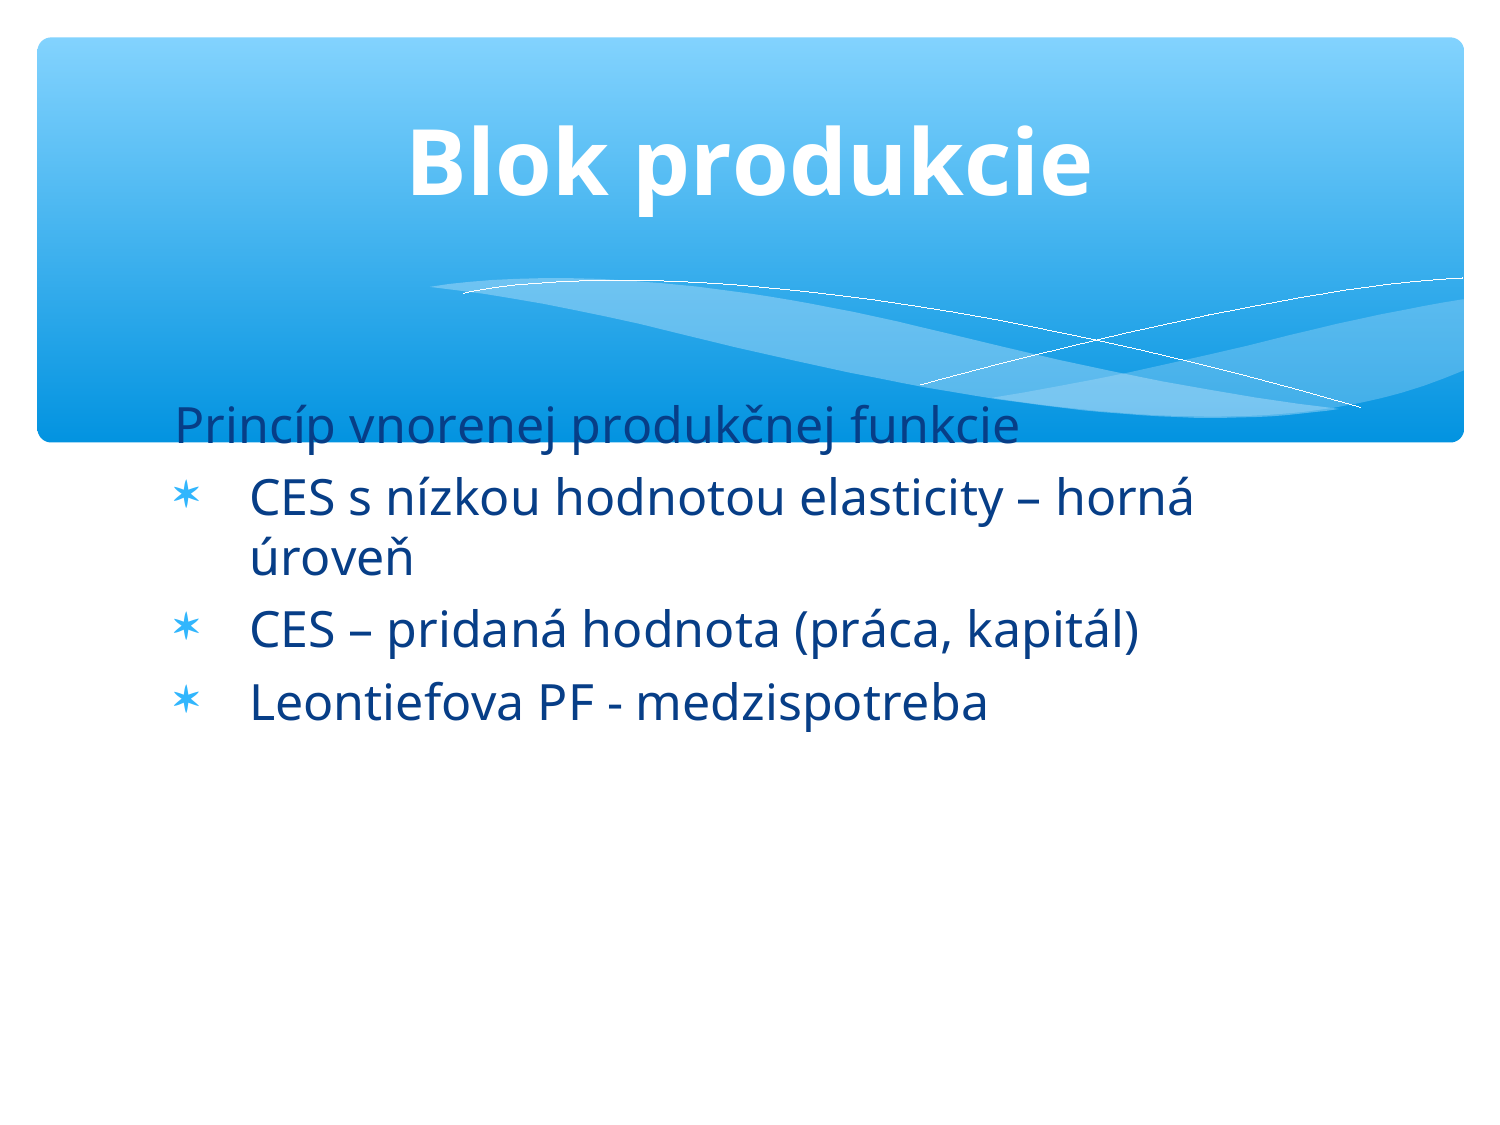

# Blok produkcie
Princíp vnorenej produkčnej funkcie
CES s nízkou hodnotou elasticity – horná úroveň
CES – pridaná hodnota (práca, kapitál)
Leontiefova PF - medzispotreba